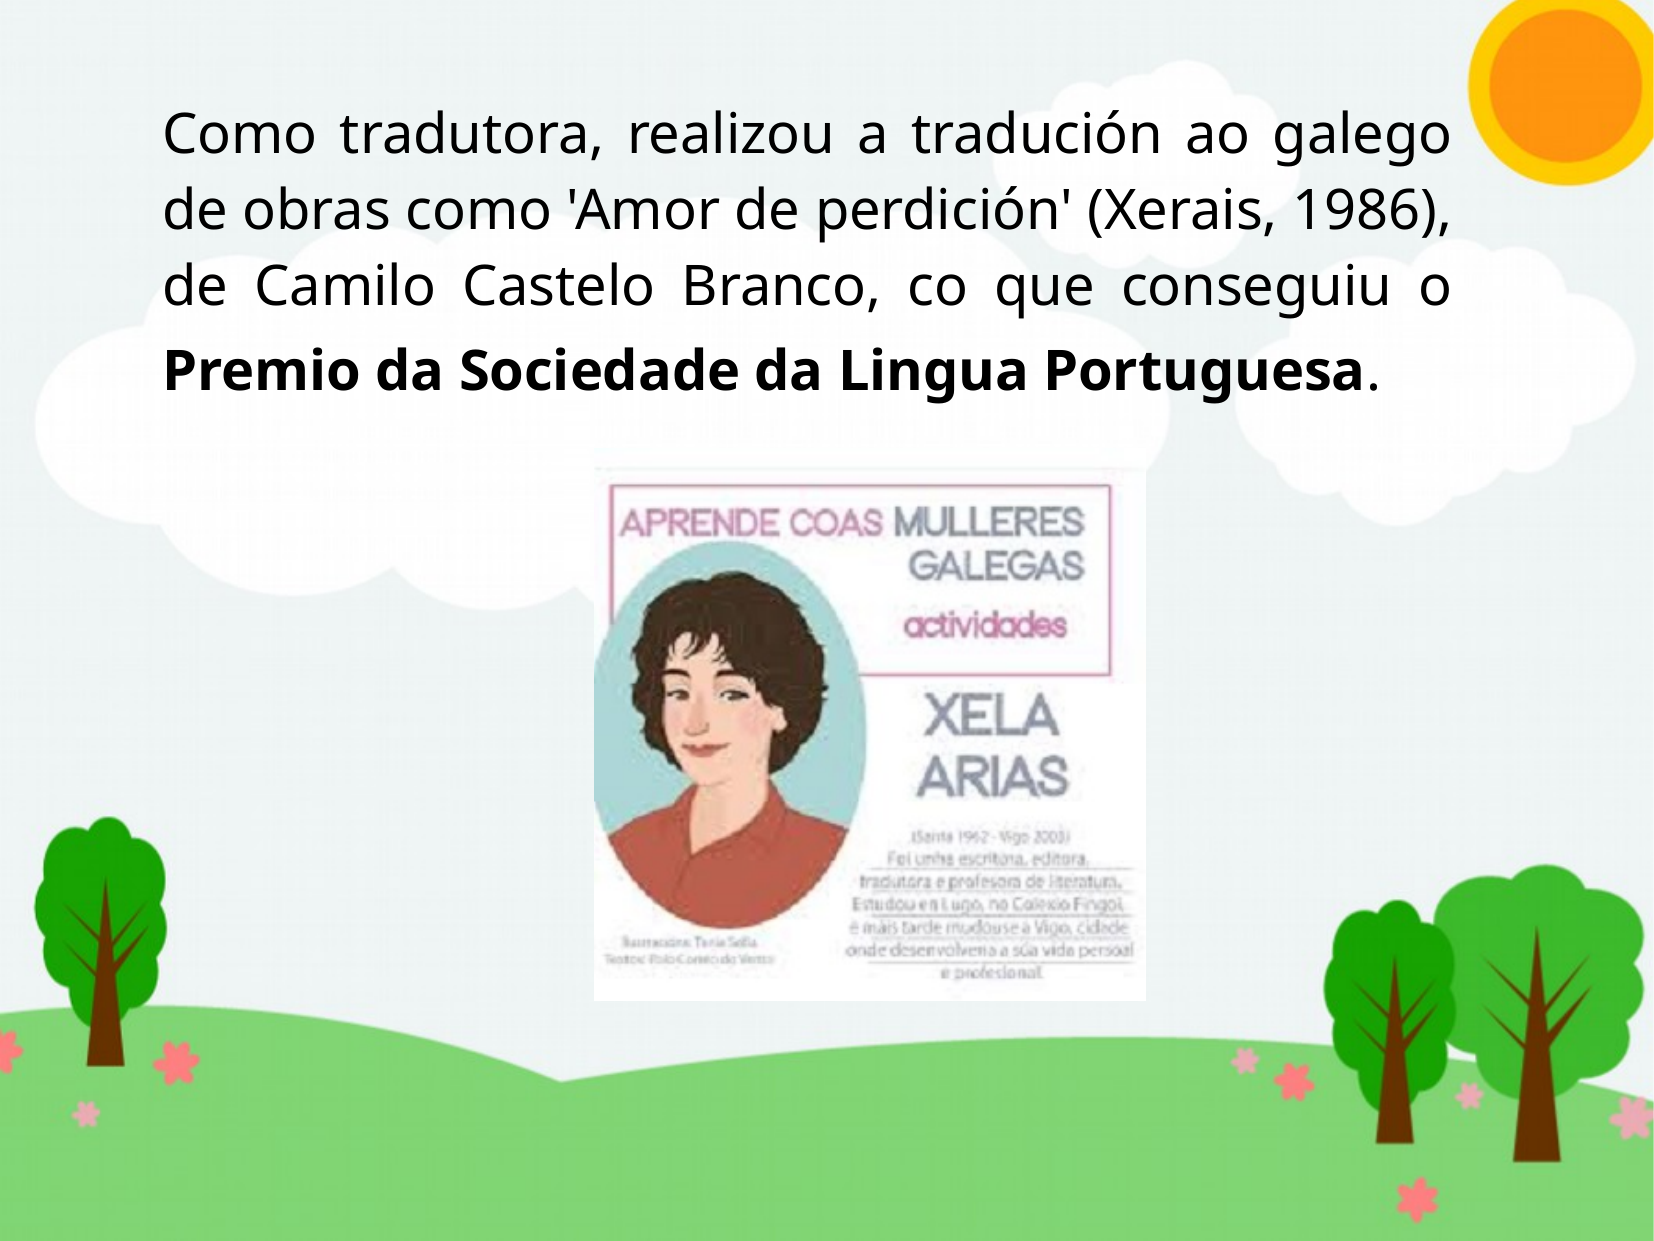

# Como tradutora, realizou a tradución ao galego de obras como 'Amor de perdición' (Xerais, 1986), de Camilo Castelo Branco, co que conseguiu o Premio da Sociedade da Lingua Portuguesa.